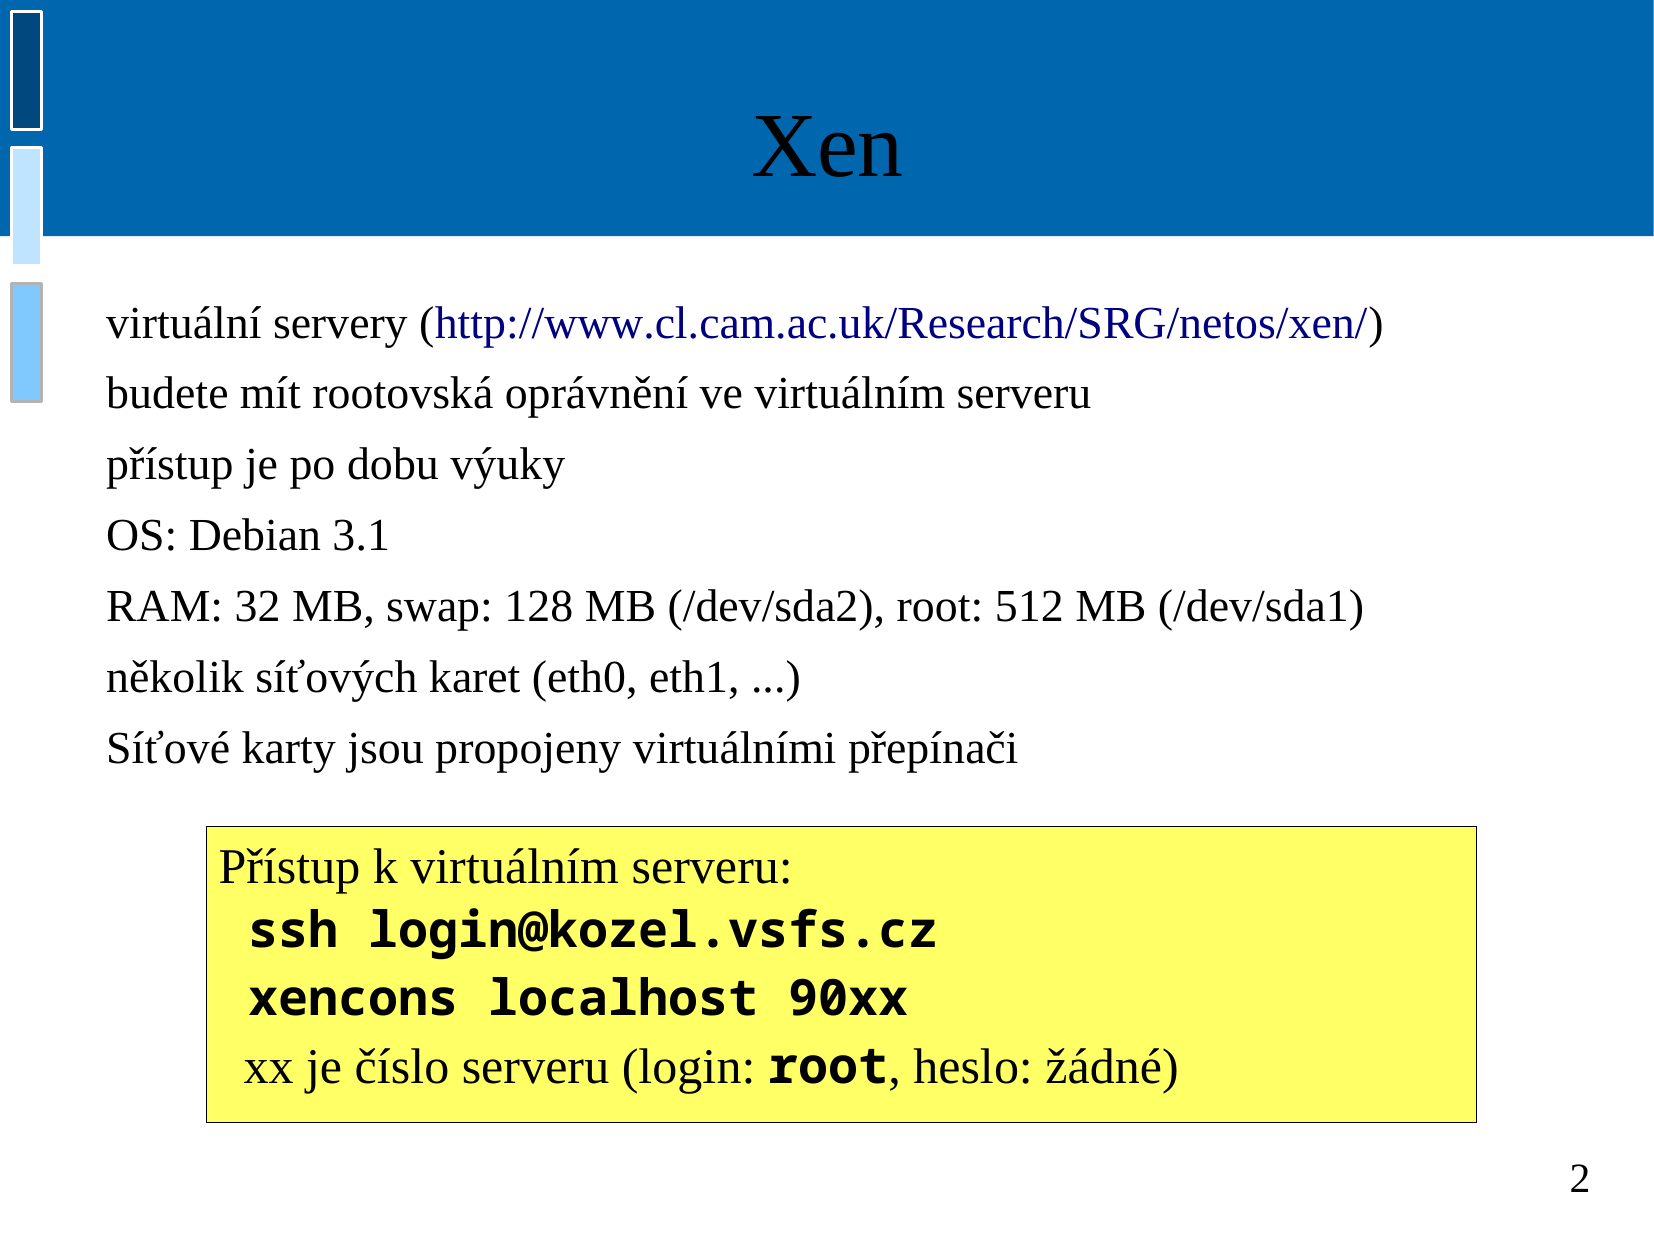

# Xen
virtuální servery (http://www.cl.cam.ac.uk/Research/SRG/netos/xen/)
budete mít rootovská oprávnění ve virtuálním serveru
přístup je po dobu výuky
OS: Debian 3.1
RAM: 32 MB, swap: 128 MB (/dev/sda2), root: 512 MB (/dev/sda1)
několik síťových karet (eth0, eth1, ...)
Síťové karty jsou propojeny virtuálními přepínači
Přístup k virtuálním serveru:
 ssh login@kozel.vsfs.cz
 xencons localhost 90xx
 xx je číslo serveru (login: root, heslo: žádné)